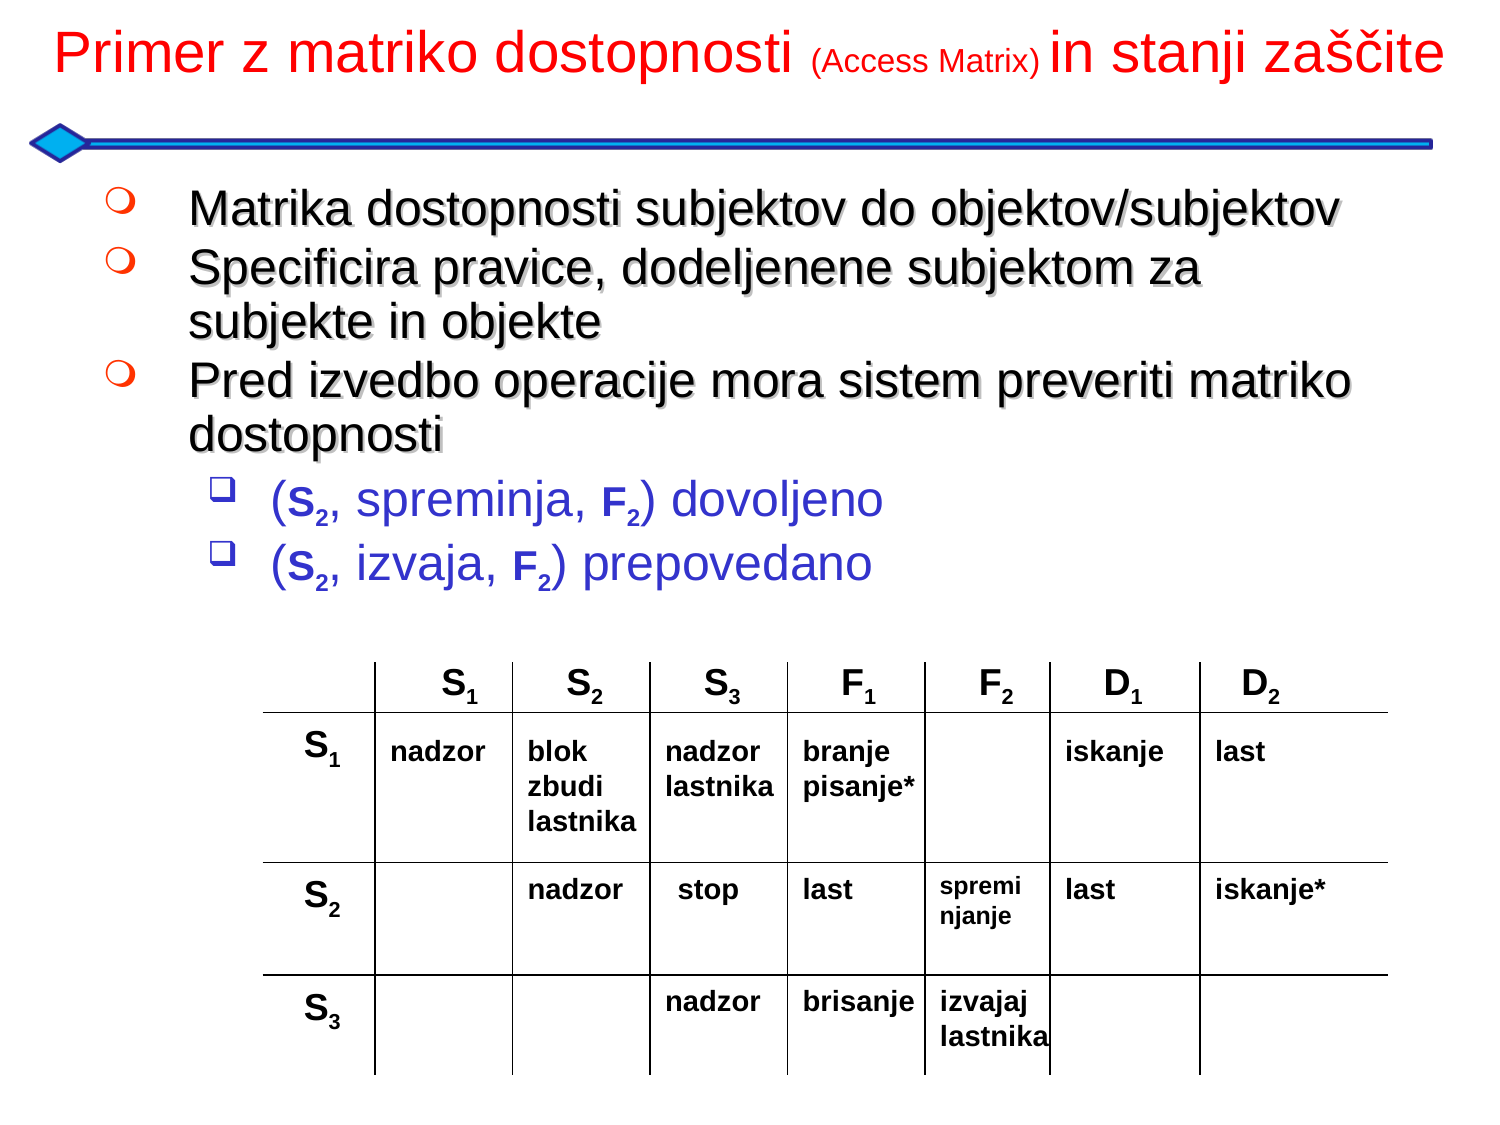

# Primer z matriko dostopnosti (Access Matrix) in stanji zaščite
Matrika dostopnosti subjektov do objektov/subjektov
Specificira pravice, dodeljenene subjektom za subjekte in objekte
Pred izvedbo operacije mora sistem preveriti matriko dostopnosti
(S2, spreminja, F2) dovoljeno
(S2, izvaja, F2) prepovedano
S1
S2
S3
F1
F2
D1
D2
S1
nadzor
blok
zbudi
lastnika
nadzor
lastnika
branje
pisanje*
iskanje
last
S2
nadzor
stop
last
spreminjanje
last
iskanje*
S3
nadzor
brisanje
izvajaj
lastnika